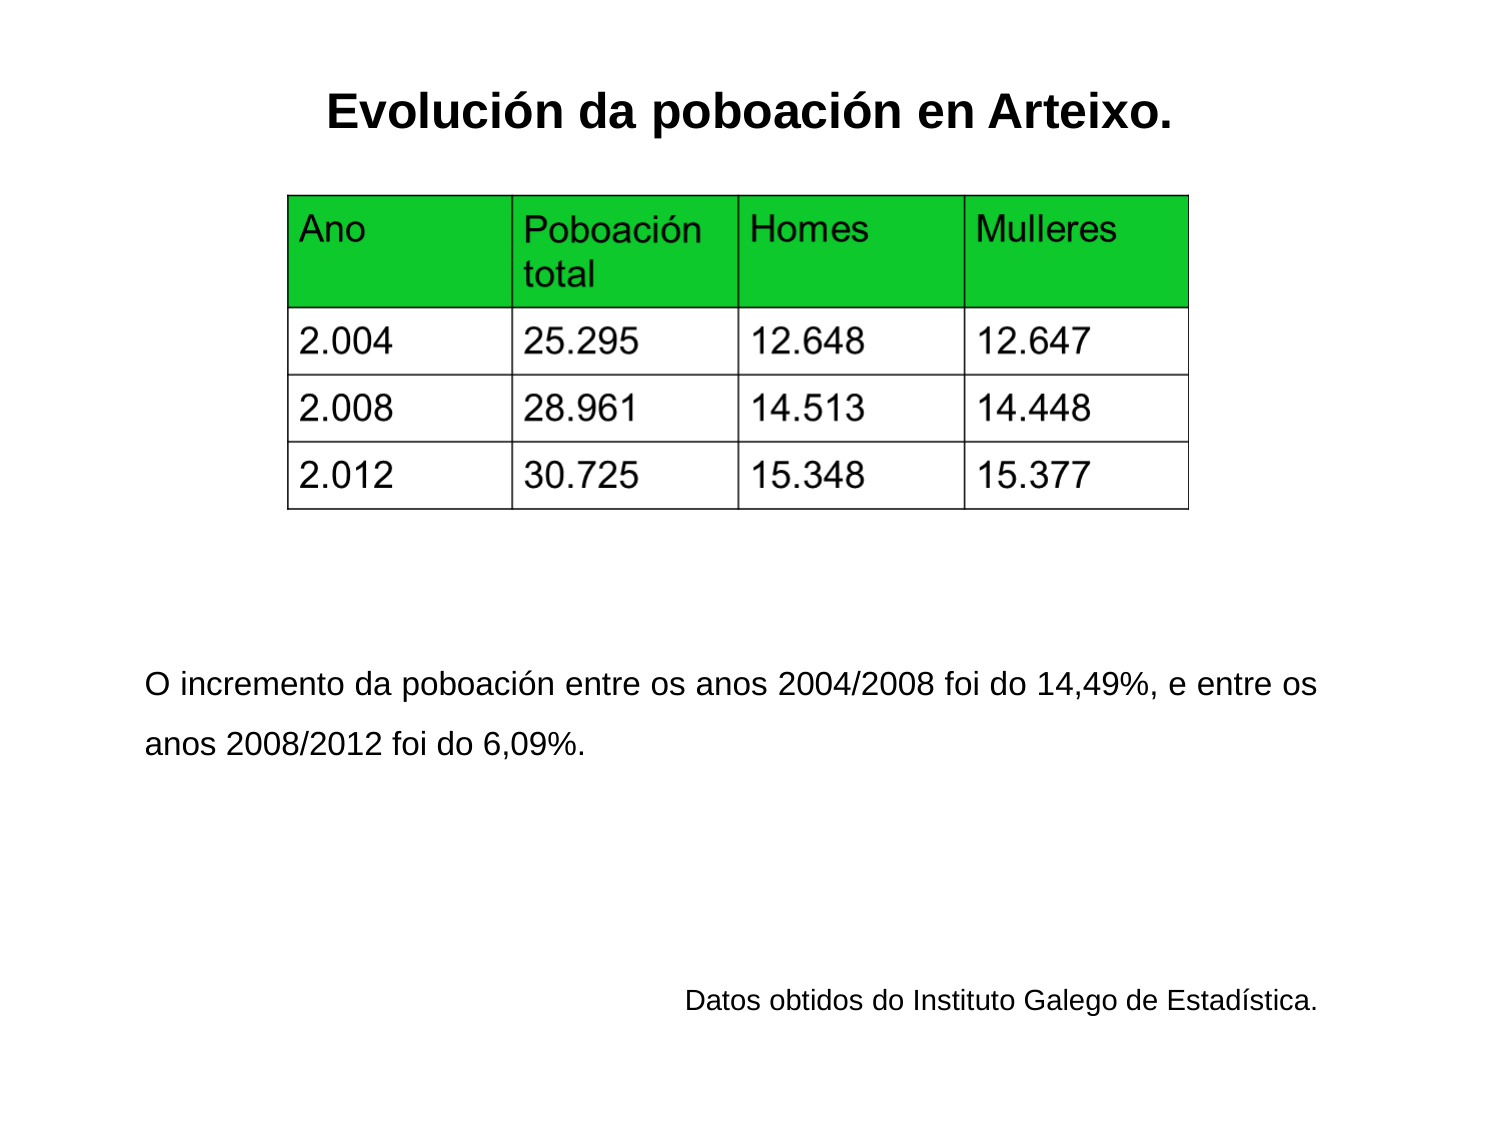

# Evolución da poboación en Arteixo.
O incremento da poboación entre os anos 2004/2008 foi do 14,49%, e entre os anos 2008/2012 foi do 6,09%.
Datos obtidos do Instituto Galego de Estadística.